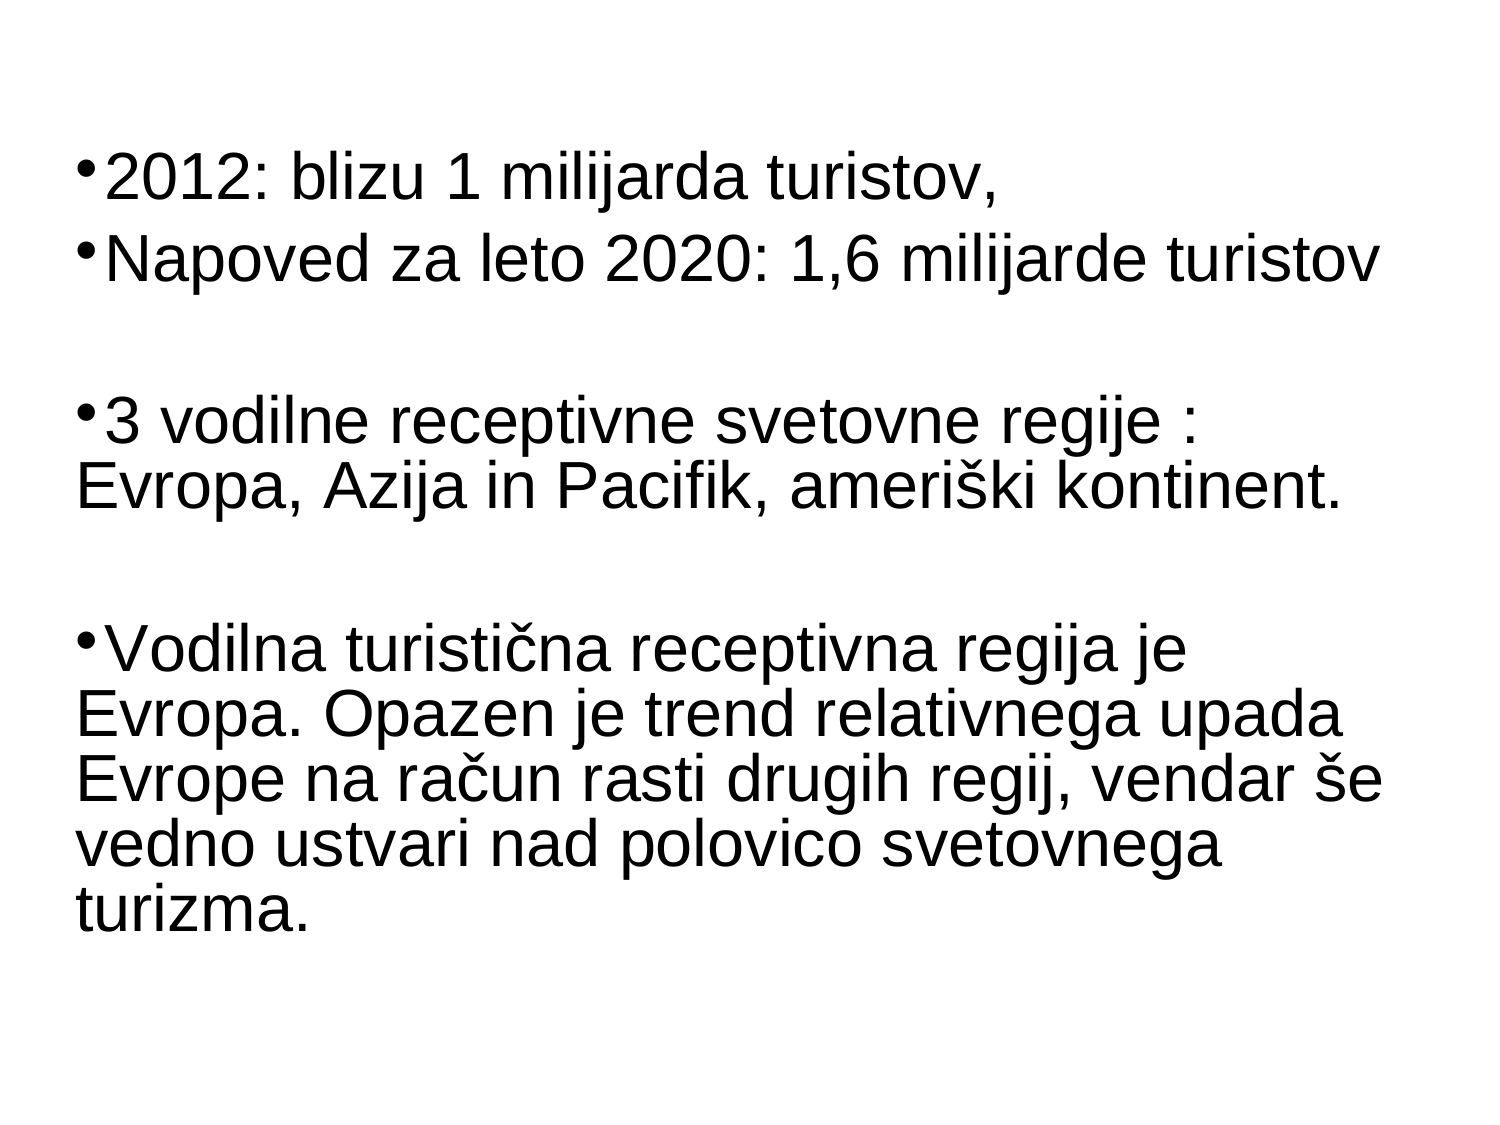

# 2012: blizu 1 milijarda turistov,
Napoved za leto 2020: 1,6 milijarde turistov
3 vodilne receptivne svetovne regije : Evropa, Azija in Pacifik, ameriški kontinent.
Vodilna turistična receptivna regija je Evropa. Opazen je trend relativnega upada Evrope na račun rasti drugih regij, vendar še vedno ustvari nad polovico svetovnega turizma.